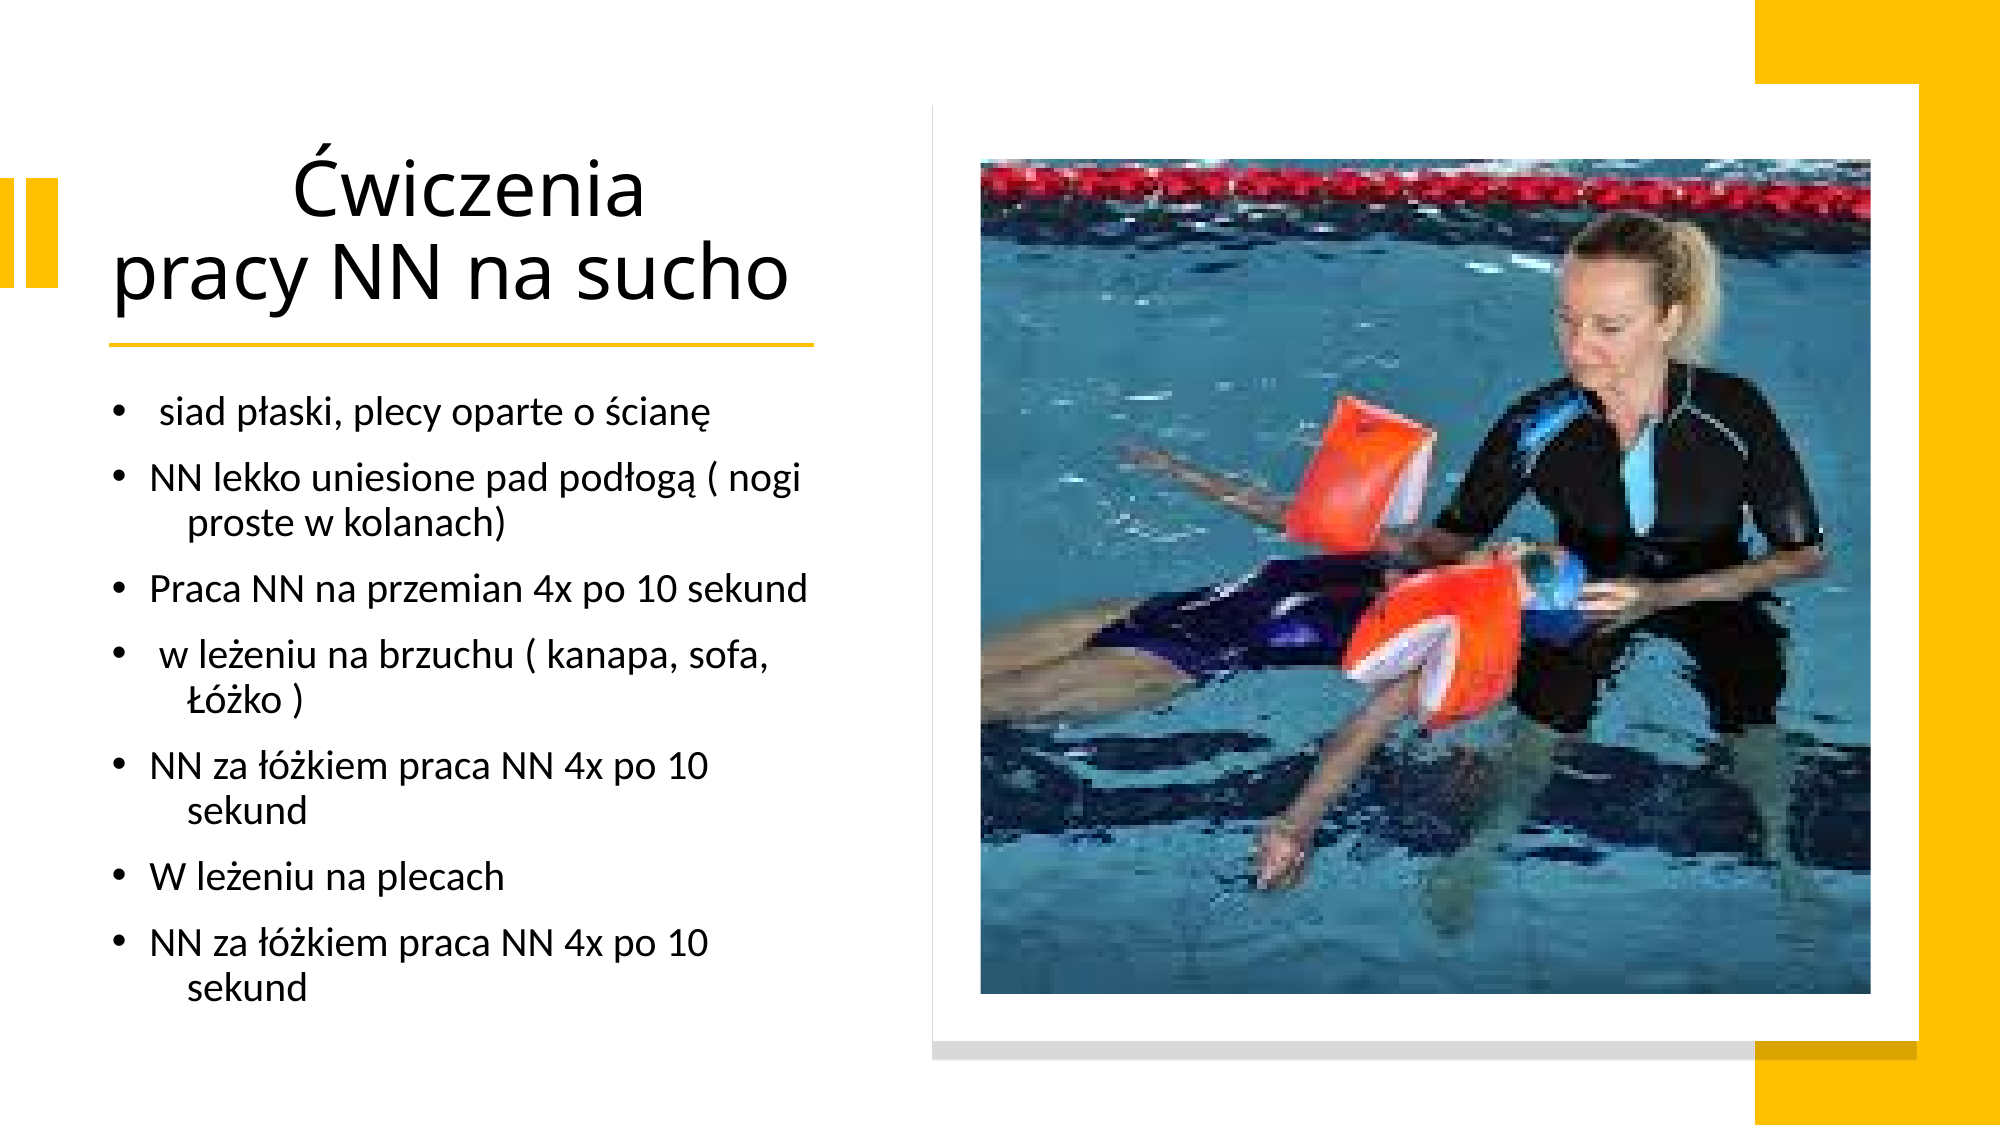

# Ćwiczenia pracy NN na sucho
 siad płaski, plecy oparte o ścianę
NN lekko uniesione pad podłogą ( nogi proste w kolanach)
Praca NN na przemian 4x po 10 sekund
 w leżeniu na brzuchu ( kanapa, sofa, Łóżko )
NN za łóżkiem praca NN 4x po 10 sekund
W leżeniu na plecach
NN za łóżkiem praca NN 4x po 10 sekund